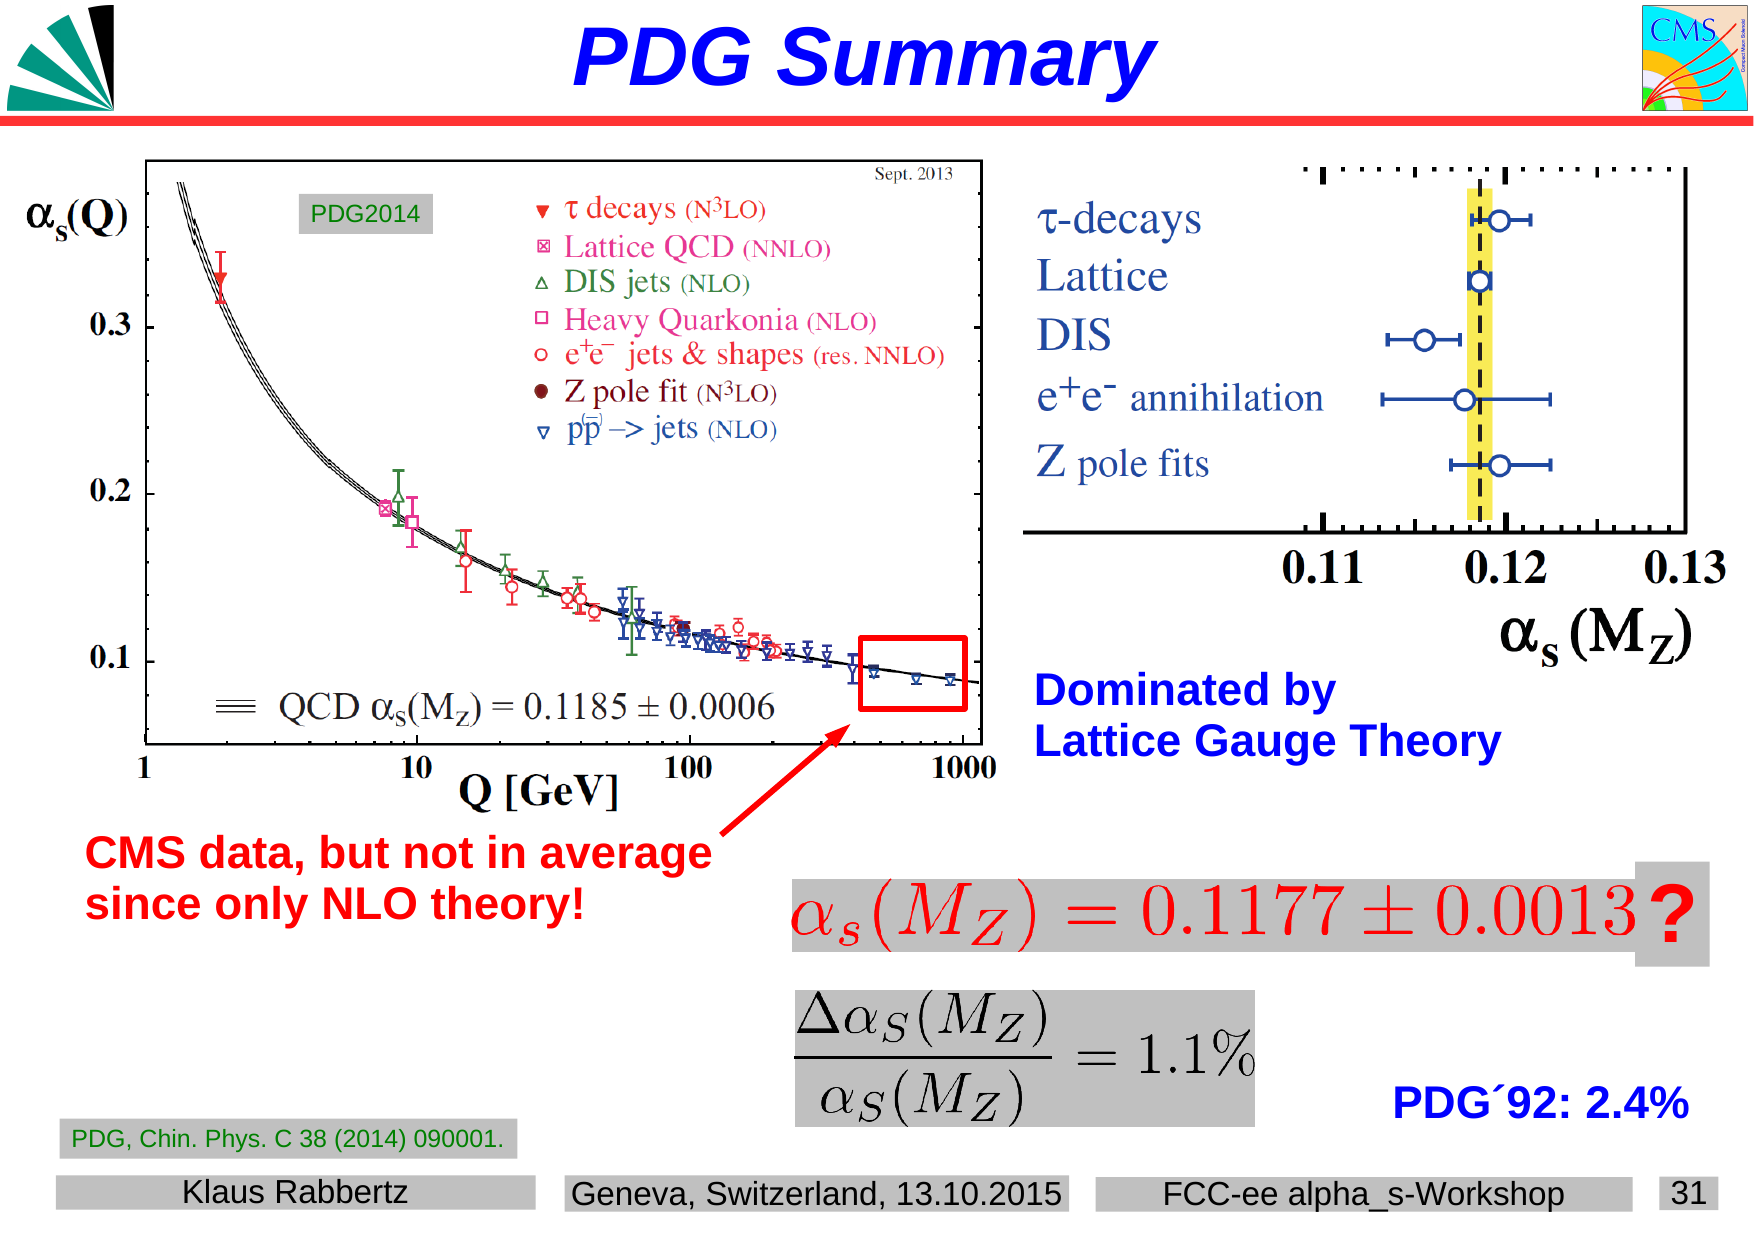

# PDG Summary
PDG2014
Dominated by
Lattice Gauge Theory
CMS data, but not in average
since only NLO theory!
?
PDG´92: 2.4%
PDG, Chin. Phys. C 38 (2014) 090001.